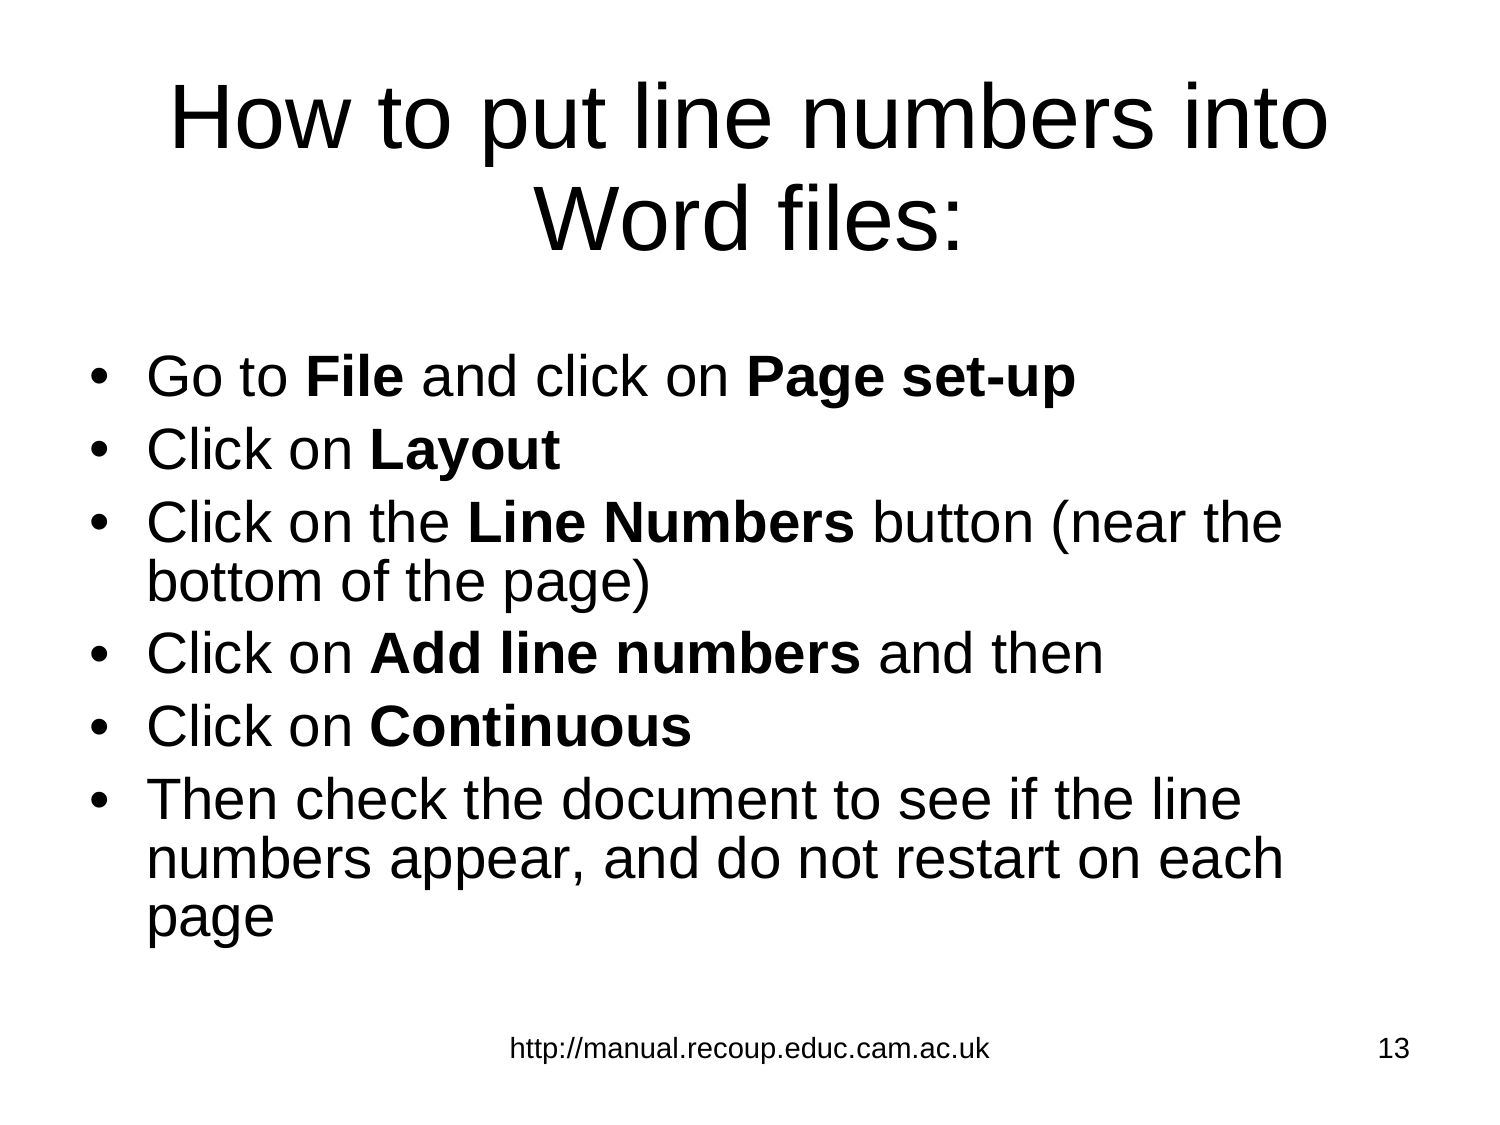

# How to put line numbers into Word files:
Go to File and click on Page set-up
Click on Layout
Click on the Line Numbers button (near the bottom of the page)
Click on Add line numbers and then
Click on Continuous
Then check the document to see if the line numbers appear, and do not restart on each page
http://manual.recoup.educ.cam.ac.uk
13